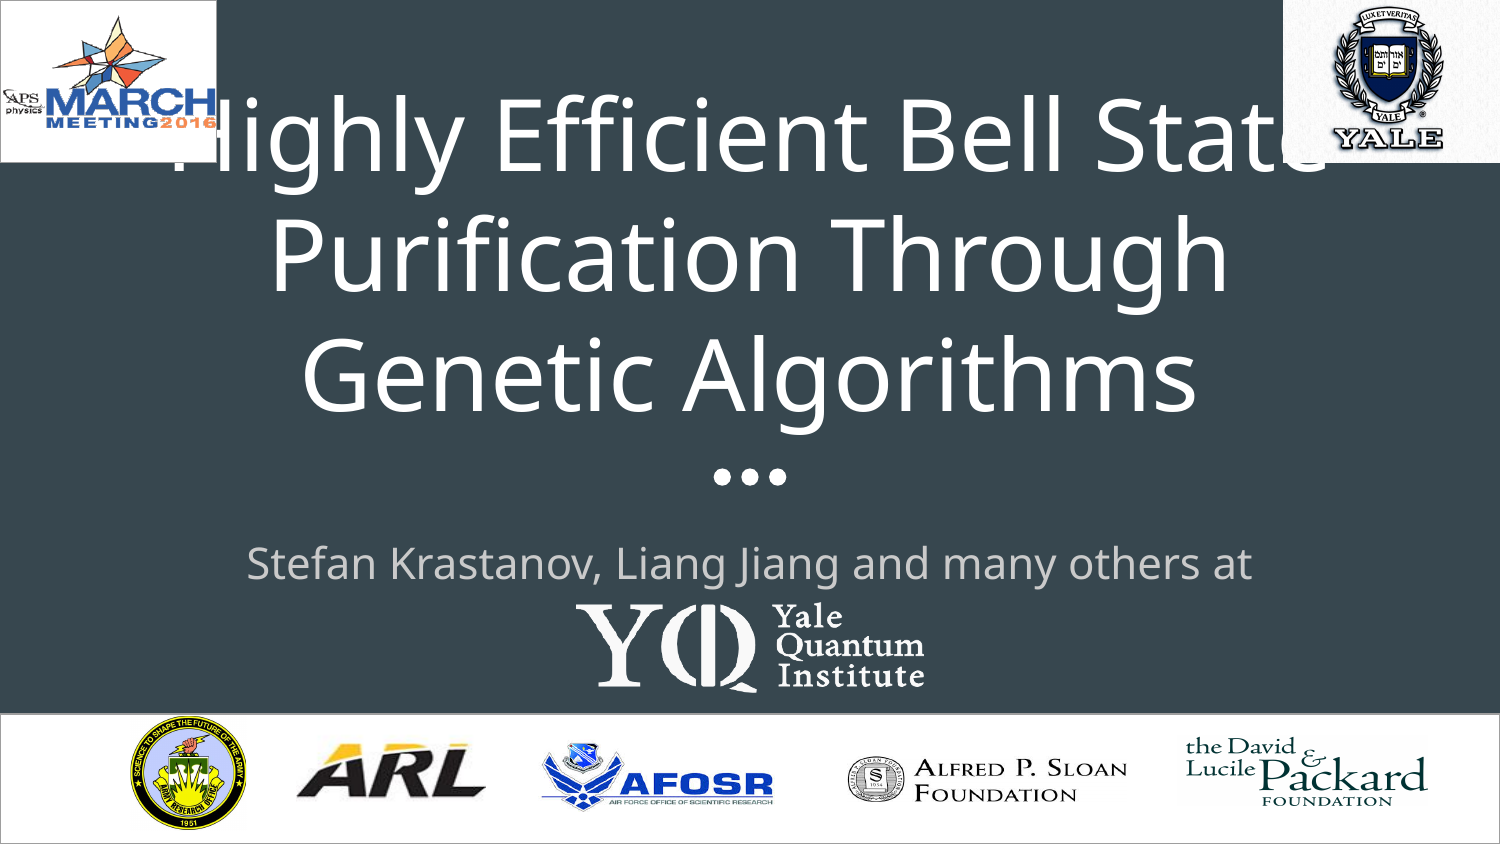

# Highly Efficient Bell State Purification Through Genetic Algorithms
Stefan Krastanov, Liang Jiang and many others at